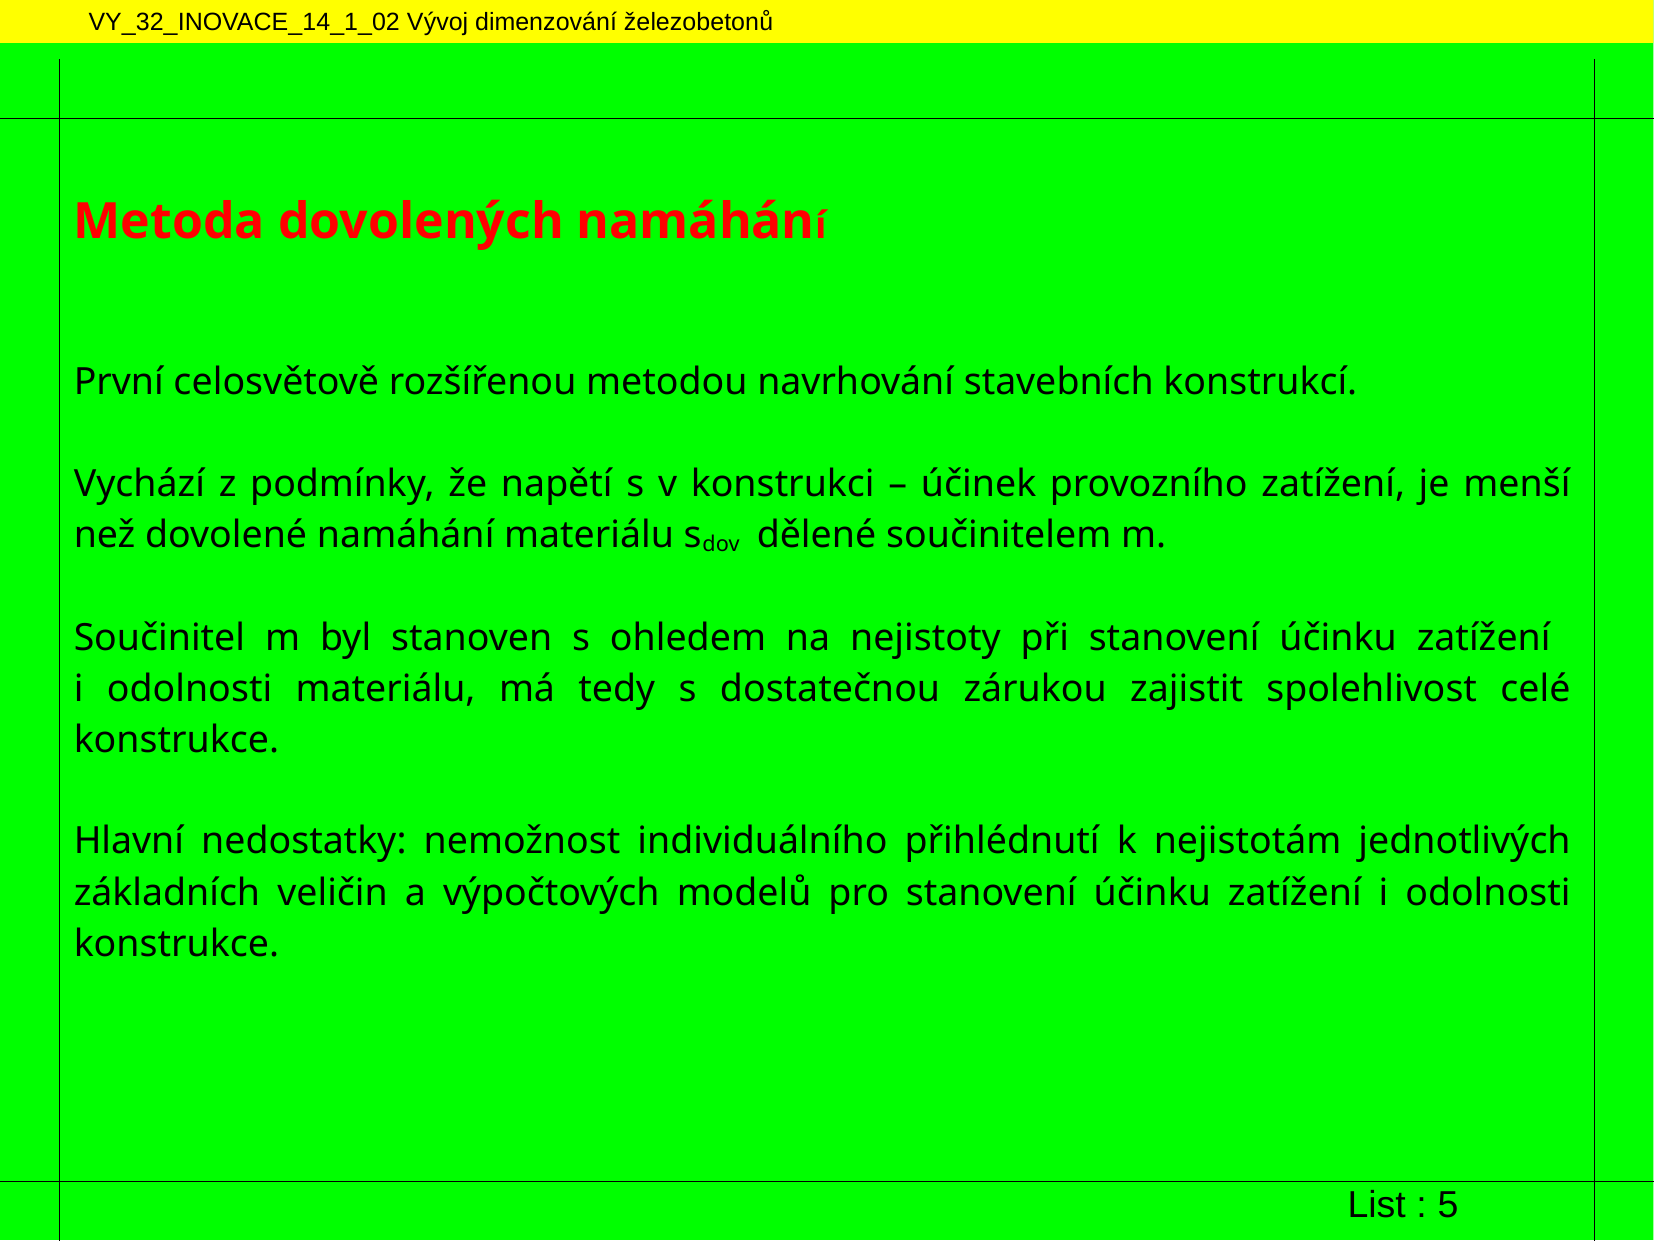

VY_32_INOVACE_14_1_02 Vývoj dimenzování železobetonů
Metoda dovolených namáhání
První celosvětově rozšířenou metodou navrhování stavebních konstrukcí.
Vychází z podmínky, že napětí s v konstrukci – účinek provozního zatížení, je menší než dovolené namáhání materiálu sdov dělené součinitelem m.
Součinitel m byl stanoven s ohledem na nejistoty při stanovení účinku zatížení
i odolnosti materiálu, má tedy s dostatečnou zárukou zajistit spolehlivost celé konstrukce.
Hlavní nedostatky: nemožnost individuálního přihlédnutí k nejistotám jednotlivých základních veličin a výpočtových modelů pro stanovení účinku zatížení i odolnosti konstrukce.
List :